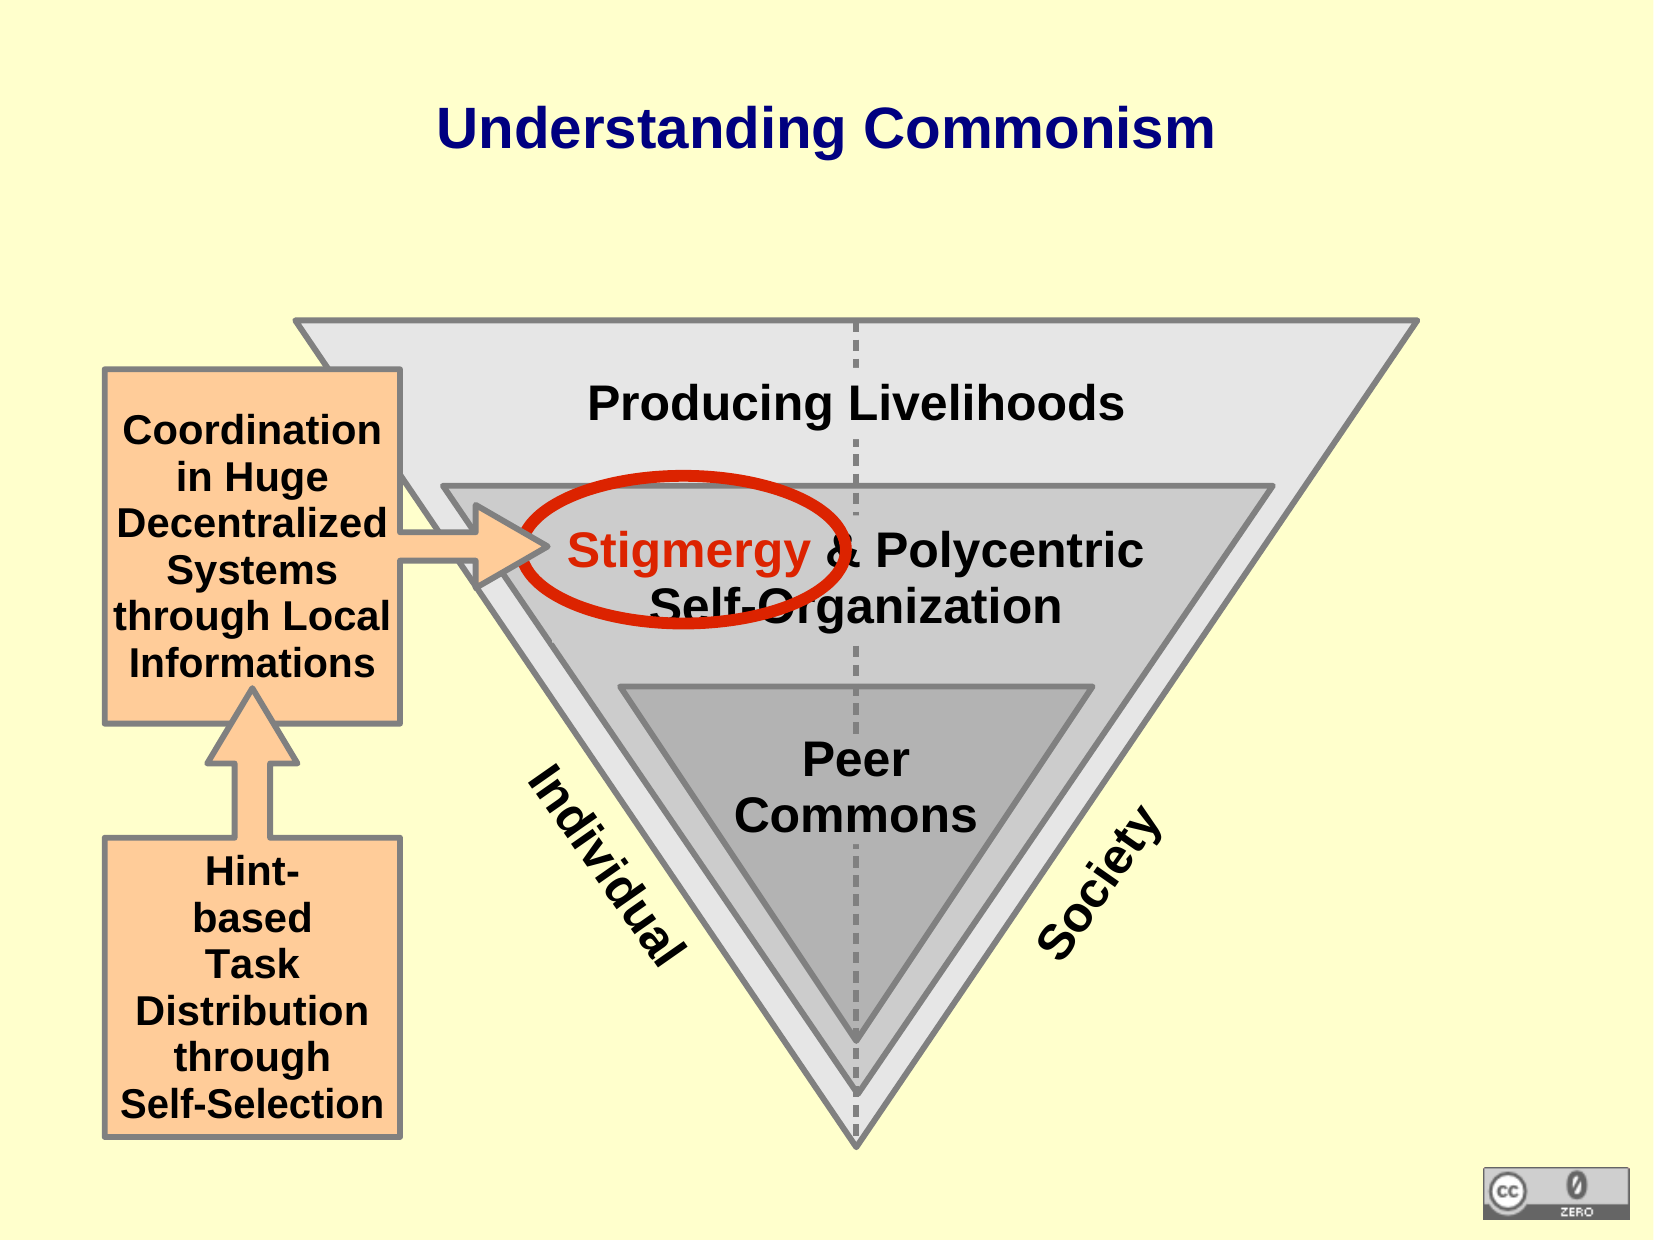

# Understanding Commonism
Producing Livelihoods
Coordination
in Huge
Decentralized
Systems
through Local
Informations
Stigmergy & Polycentric
Self-Organization
Hint-
based
Task
Distribution
through
Self-Selection
Peer
Commons
Individual
Society